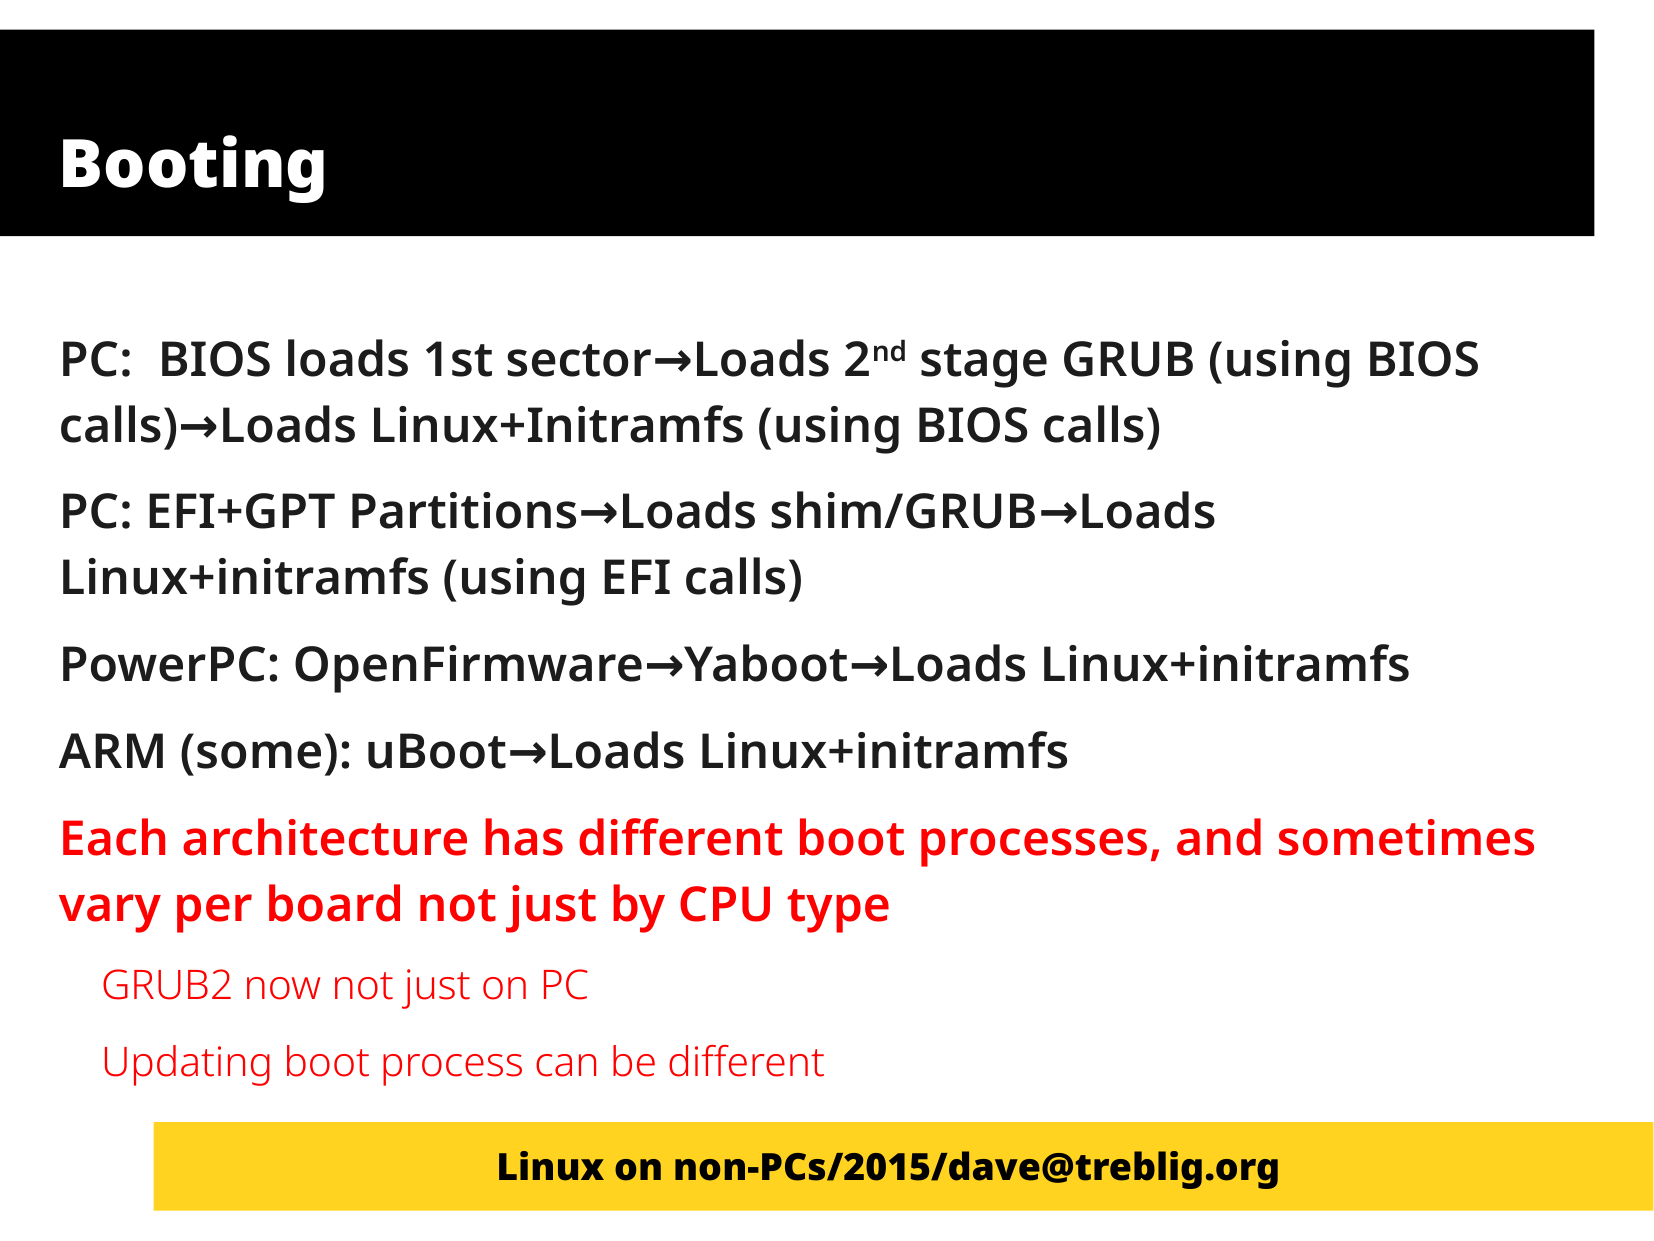

# Booting
PC: BIOS loads 1st sector→Loads 2nd stage GRUB (using BIOS calls)→Loads Linux+Initramfs (using BIOS calls)
PC: EFI+GPT Partitions→Loads shim/GRUB→Loads Linux+initramfs (using EFI calls)
PowerPC: OpenFirmware→Yaboot→Loads Linux+initramfs
ARM (some): uBoot→Loads Linux+initramfs
Each architecture has different boot processes, and sometimes vary per board not just by CPU type
GRUB2 now not just on PC
Updating boot process can be different